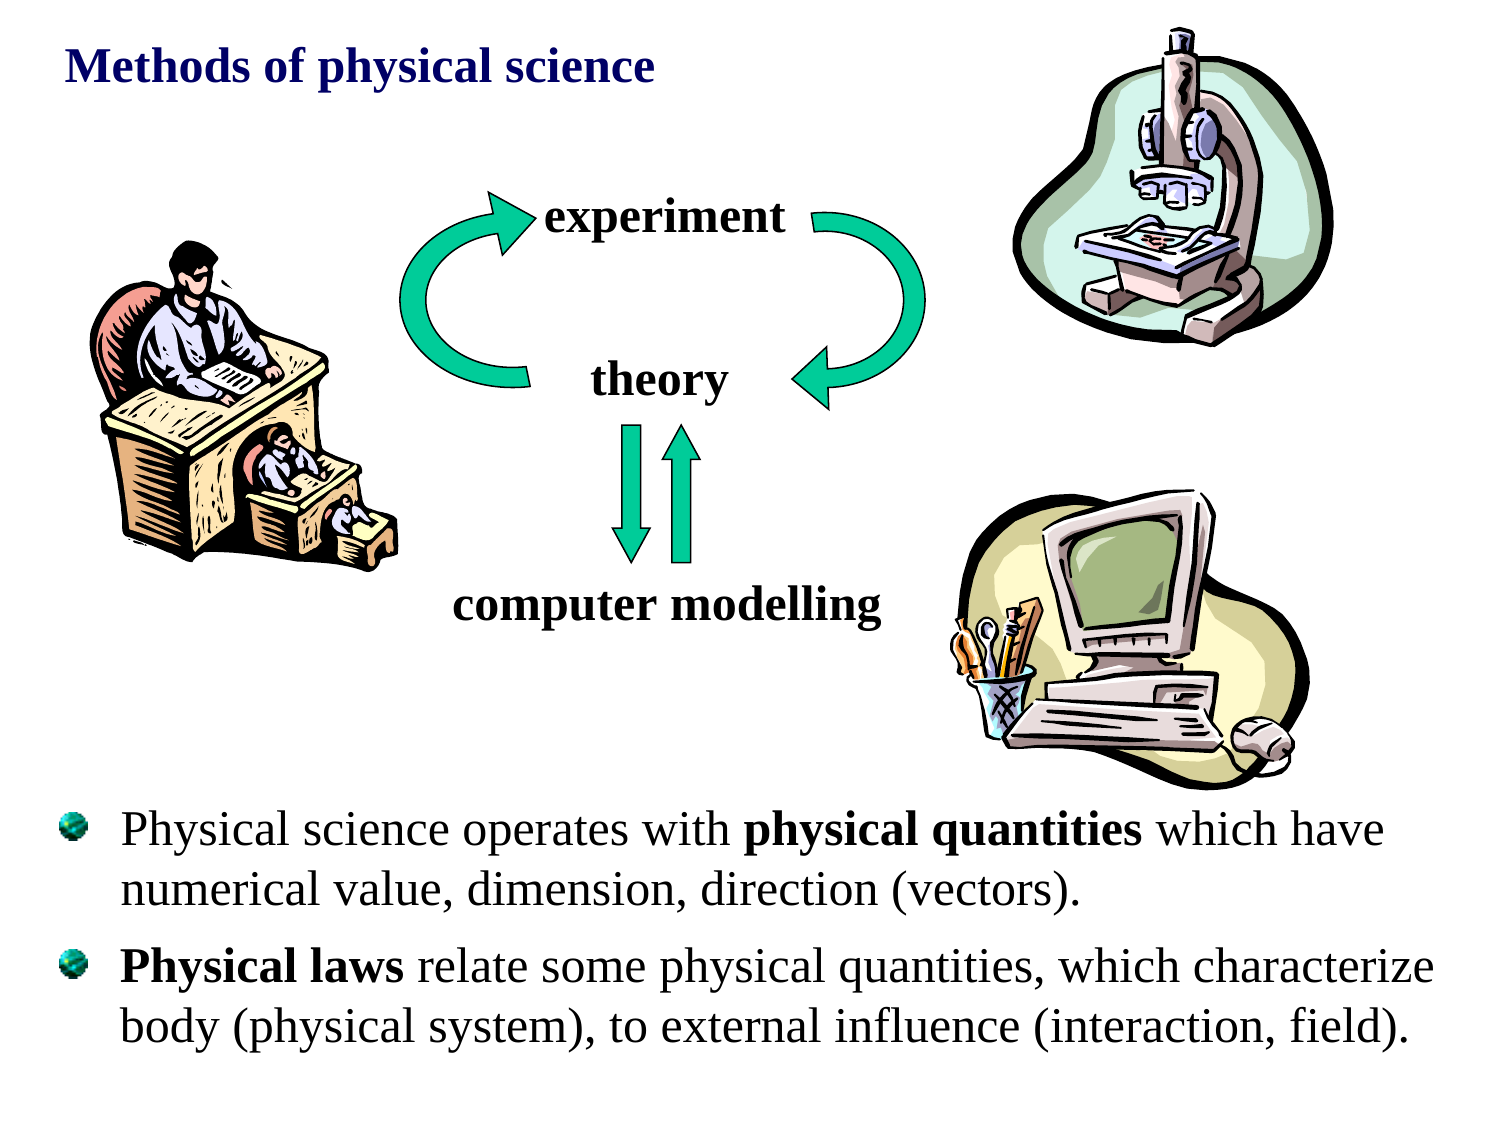

Methods of physical science
experiment
theory
computer modelling
Physical science operates with physical quantities which have
numerical value, dimension, direction (vectors).
Physical laws relate some physical quantities, which characterize
body (physical system), to external influence (interaction, field).